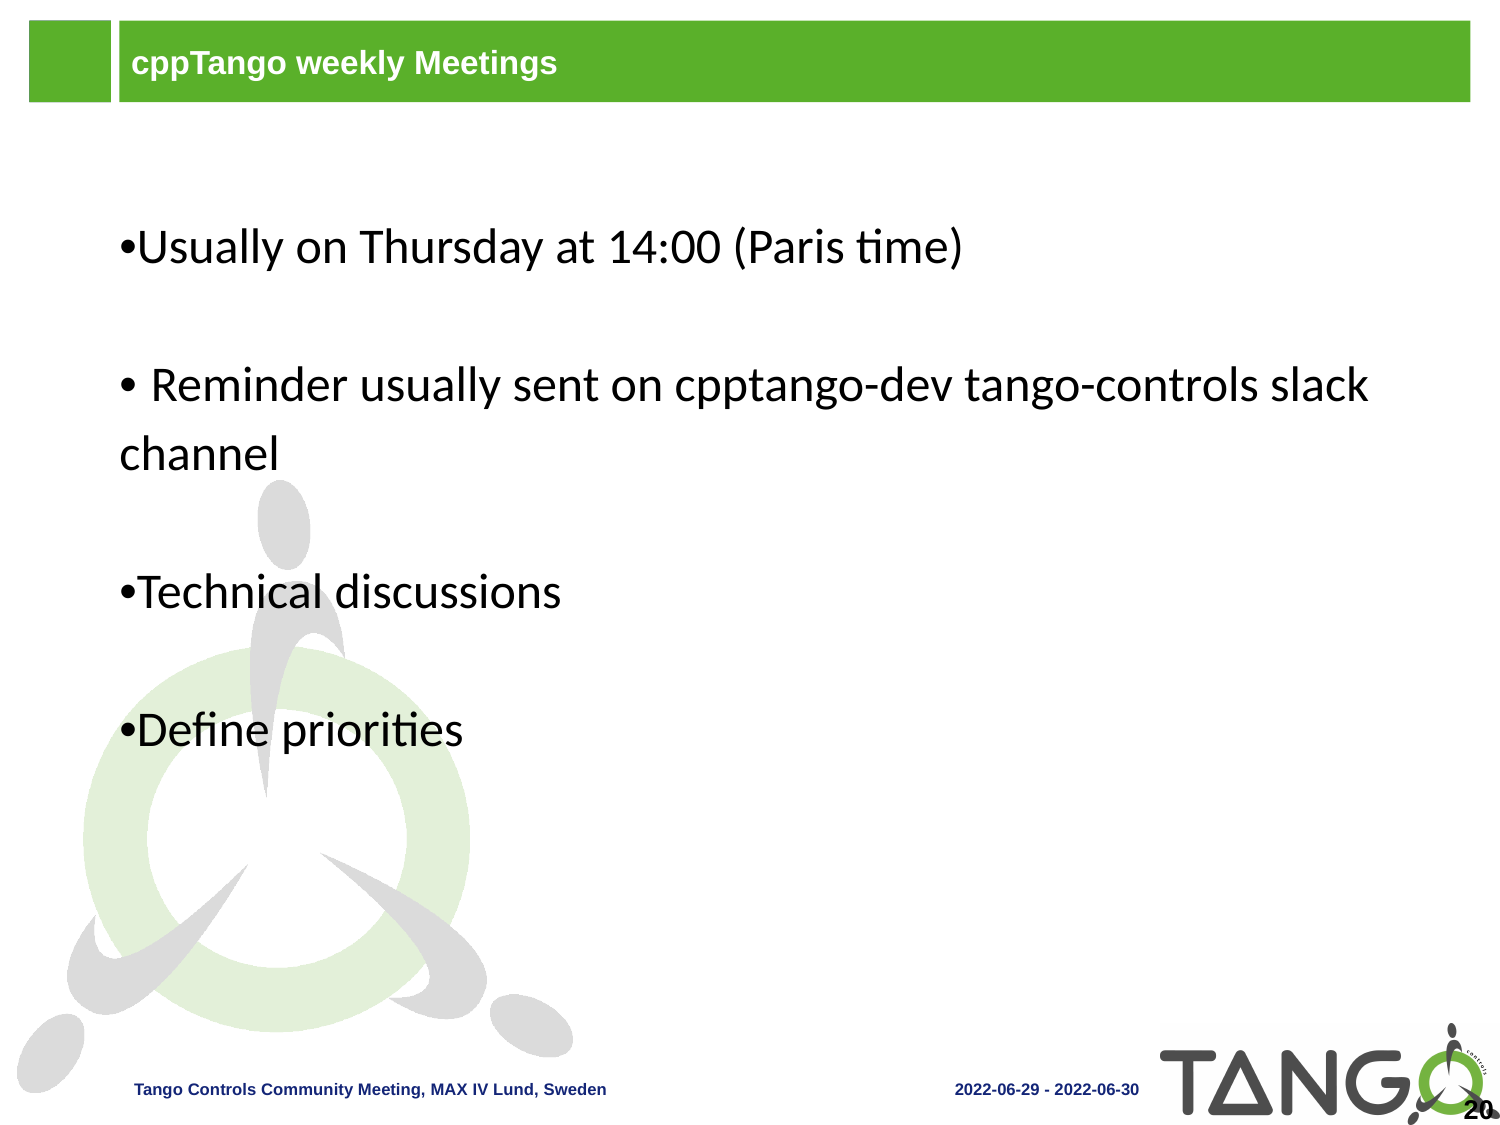

# cppTango weekly Meetings
•Usually on Thursday at 14:00 (Paris time)
• Reminder usually sent on cpptango-dev tango-controls slack channel
•Technical discussions
•Define priorities